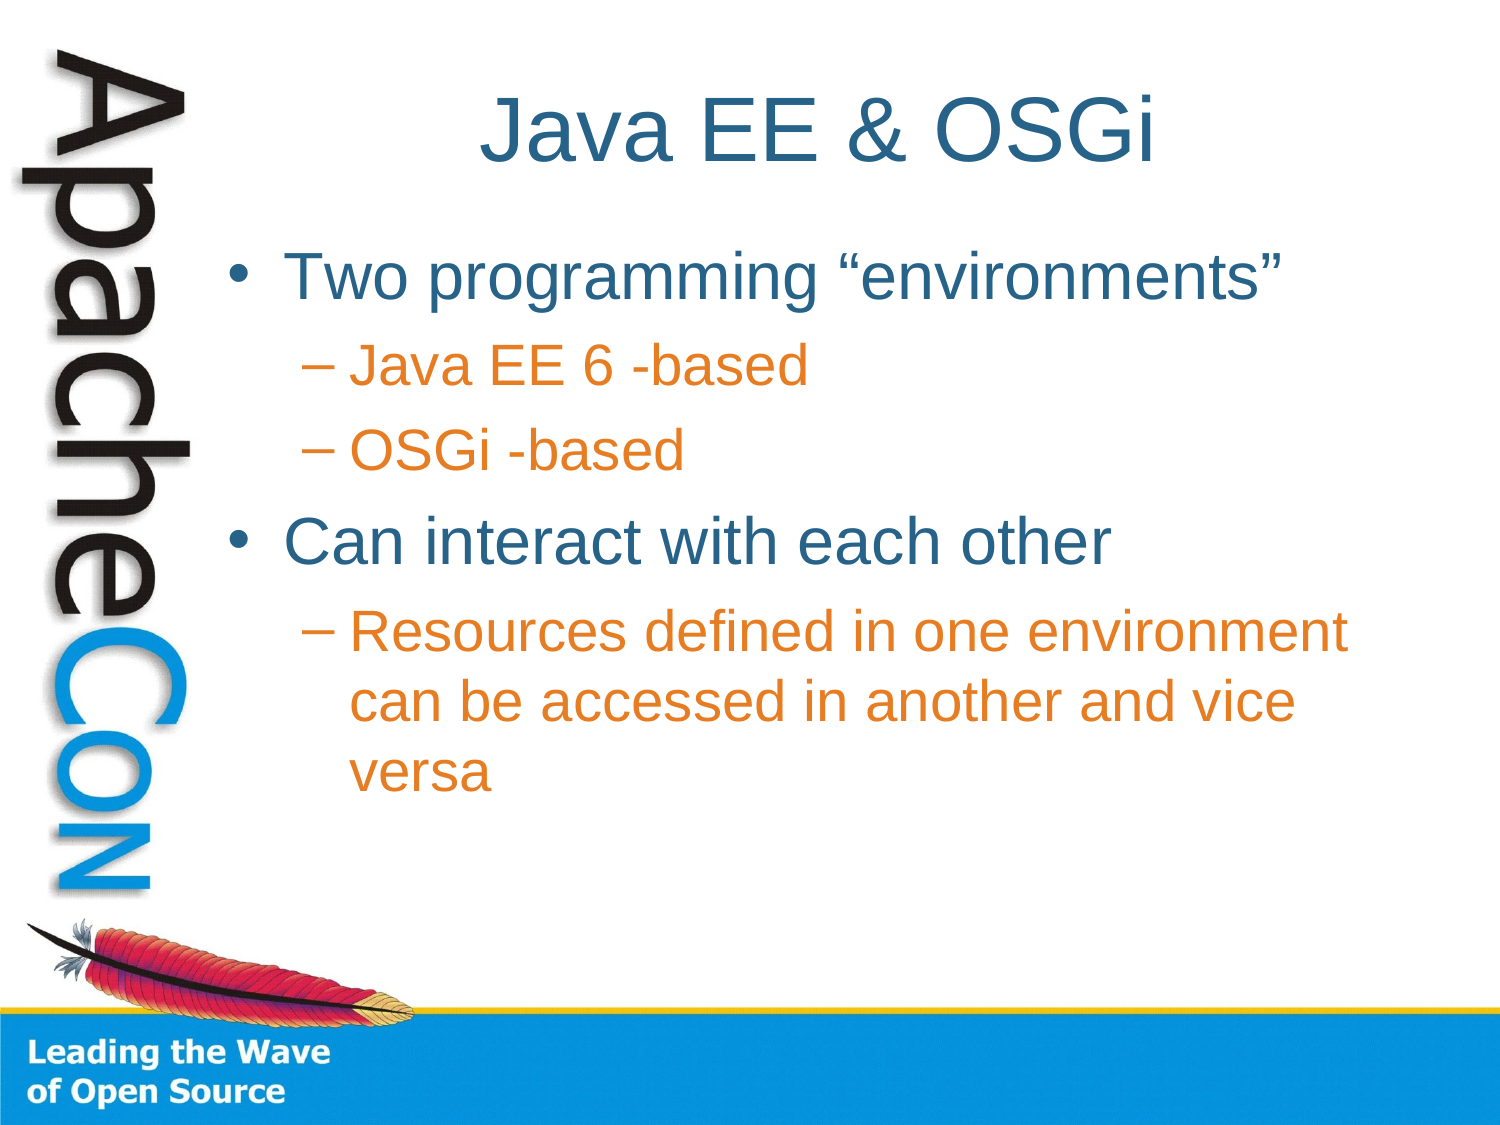

# Java EE & OSGi
Two programming “environments”
Java EE 6 -based
OSGi -based
Can interact with each other
Resources defined in one environment can be accessed in another and vice versa